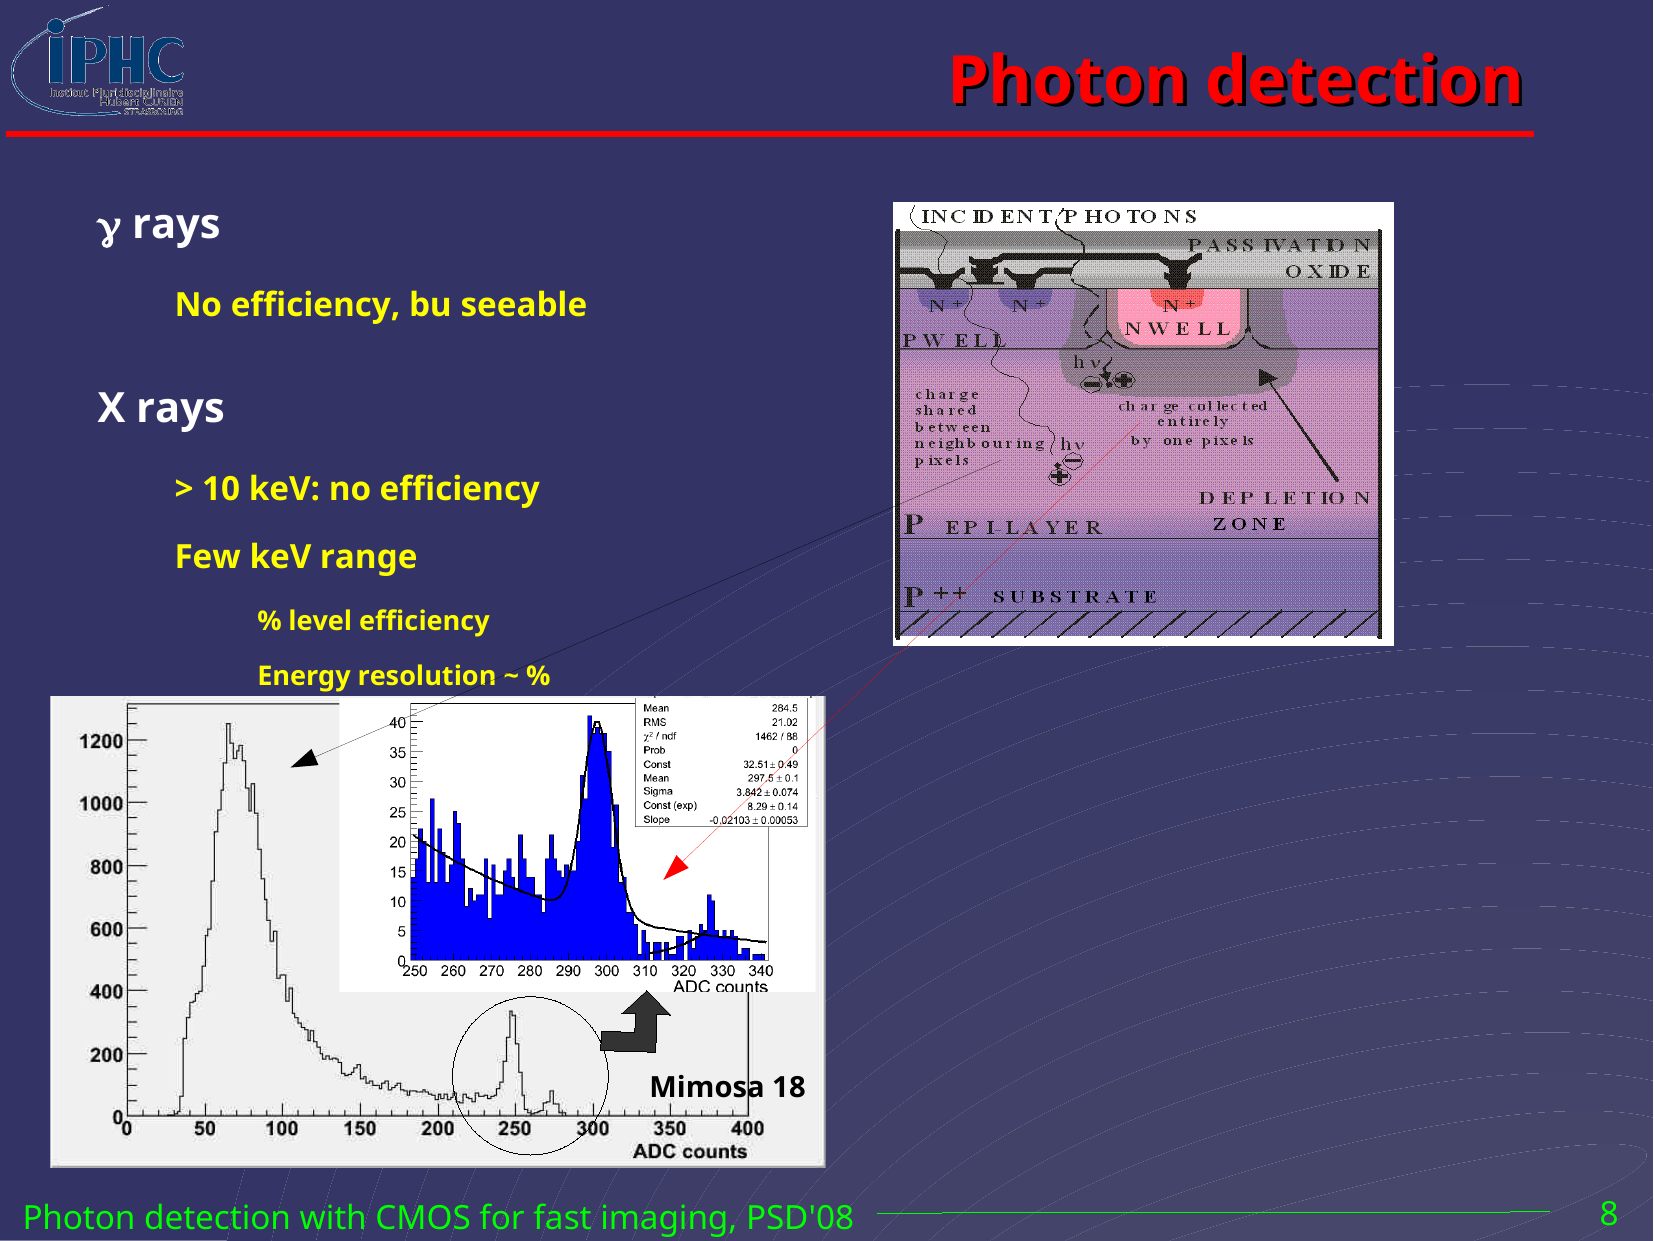

# Photon detection
g rays
No efficiency, bu seeable
X rays
> 10 keV: no efficiency
Few keV range
% level efficiency
Energy resolution ~ %
Mimosa 18
55Fe, 5.9 keV